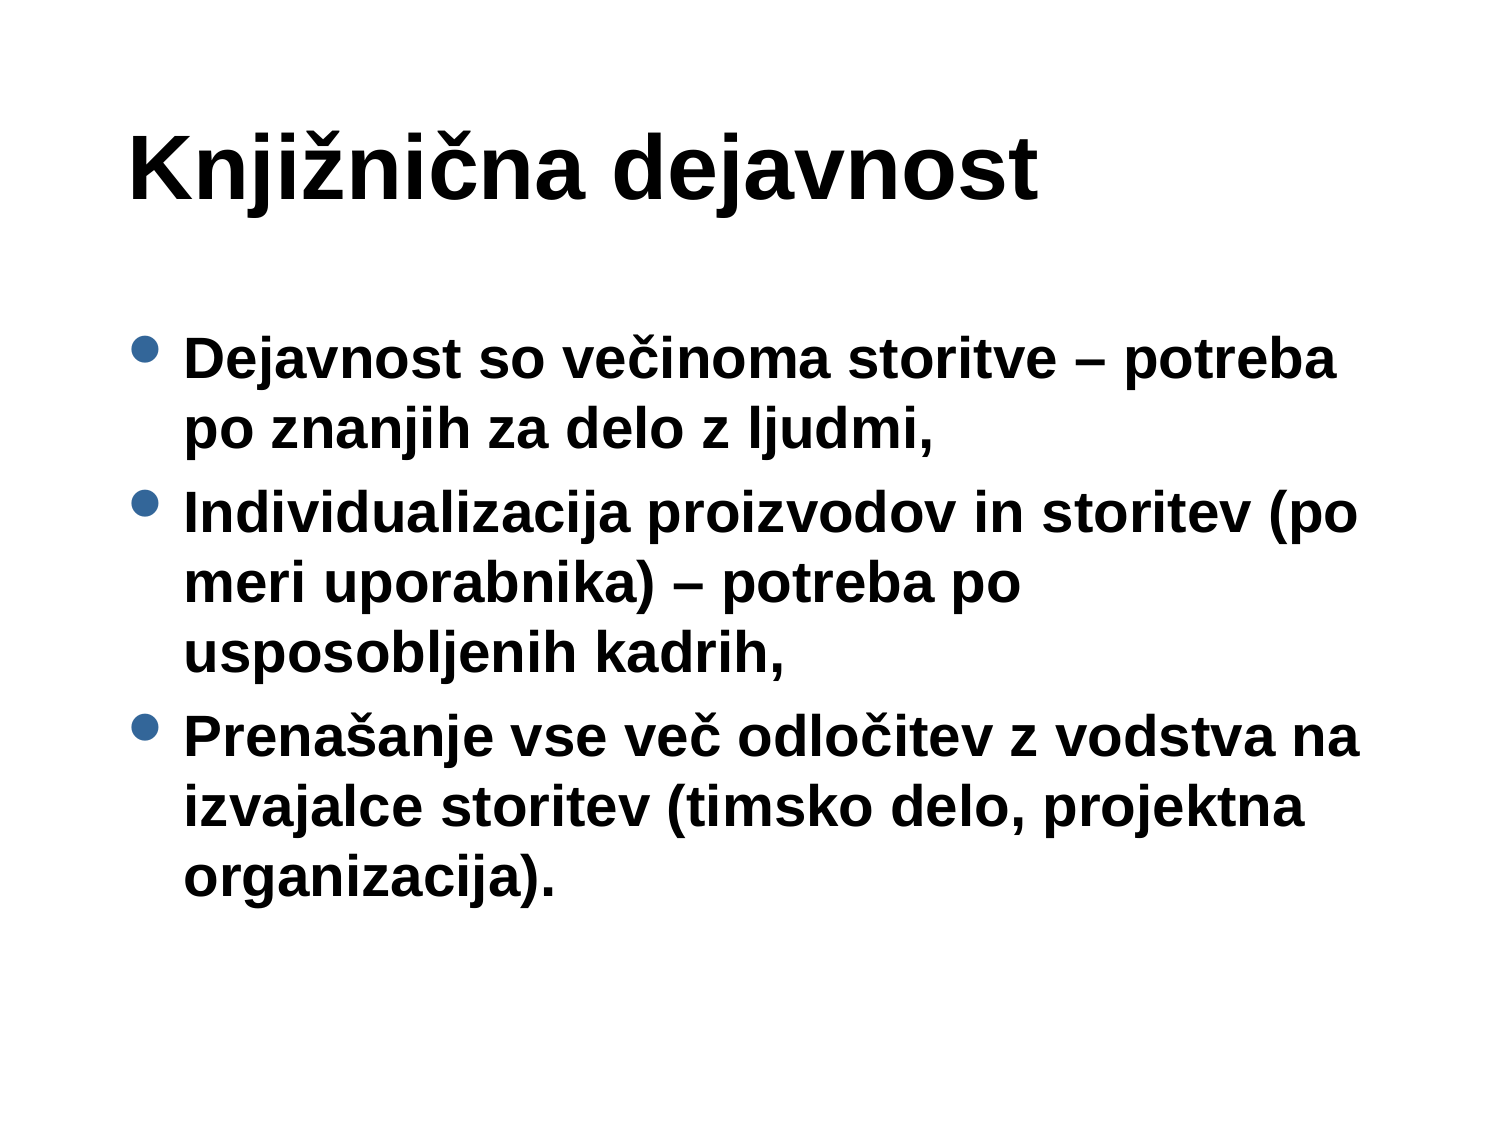

# Knjižnična dejavnost
Dejavnost so večinoma storitve – potreba po znanjih za delo z ljudmi,
Individualizacija proizvodov in storitev (po meri uporabnika) – potreba po usposobljenih kadrih,
Prenašanje vse več odločitev z vodstva na izvajalce storitev (timsko delo, projektna organizacija).
Primoz Juznic, BINK, FF, Univerza v Ljubljani